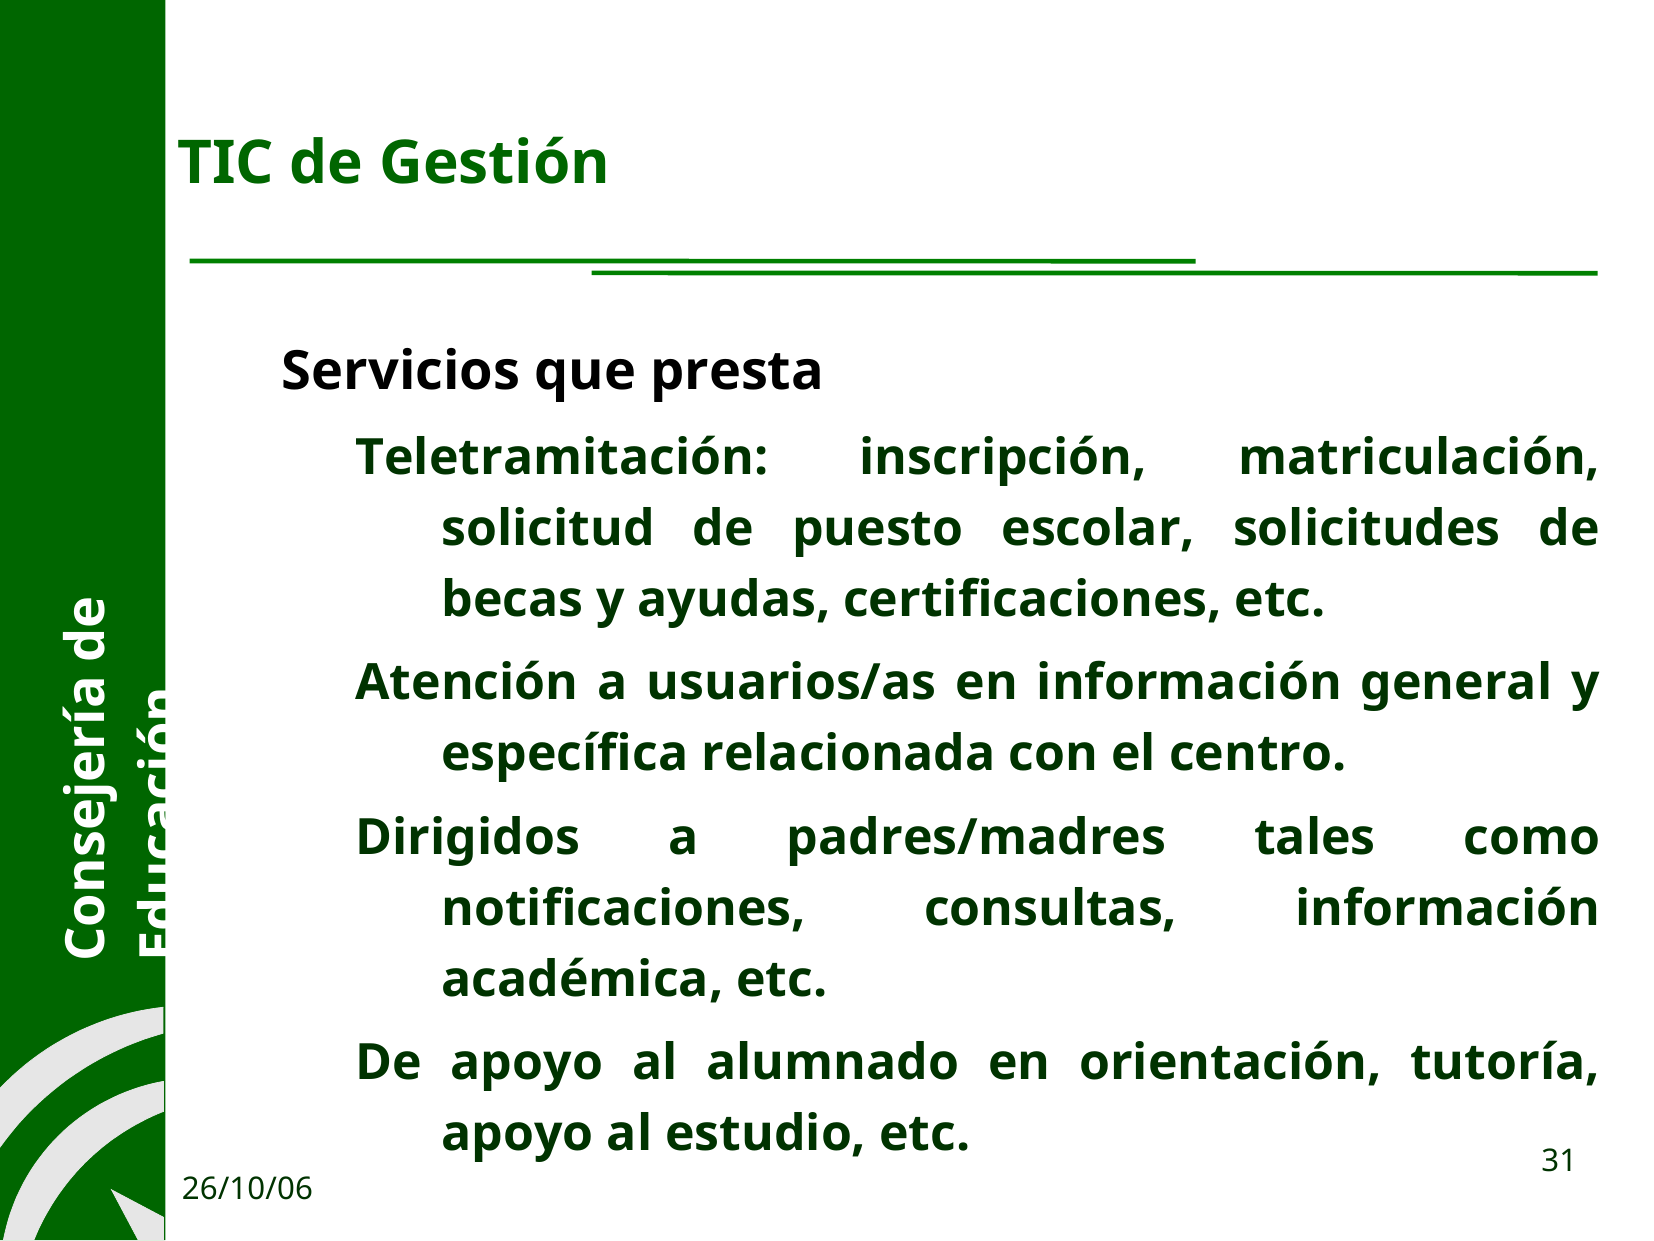

# TIC de Gestión
Servicios que presta
Teletramitación: inscripción, matriculación, solicitud de puesto escolar, solicitudes de becas y ayudas, certificaciones, etc.
Atención a usuarios/as en información general y específica relacionada con el centro.
Dirigidos a padres/madres tales como notificaciones, consultas, información académica, etc.
De apoyo al alumnado en orientación, tutoría, apoyo al estudio, etc.
31